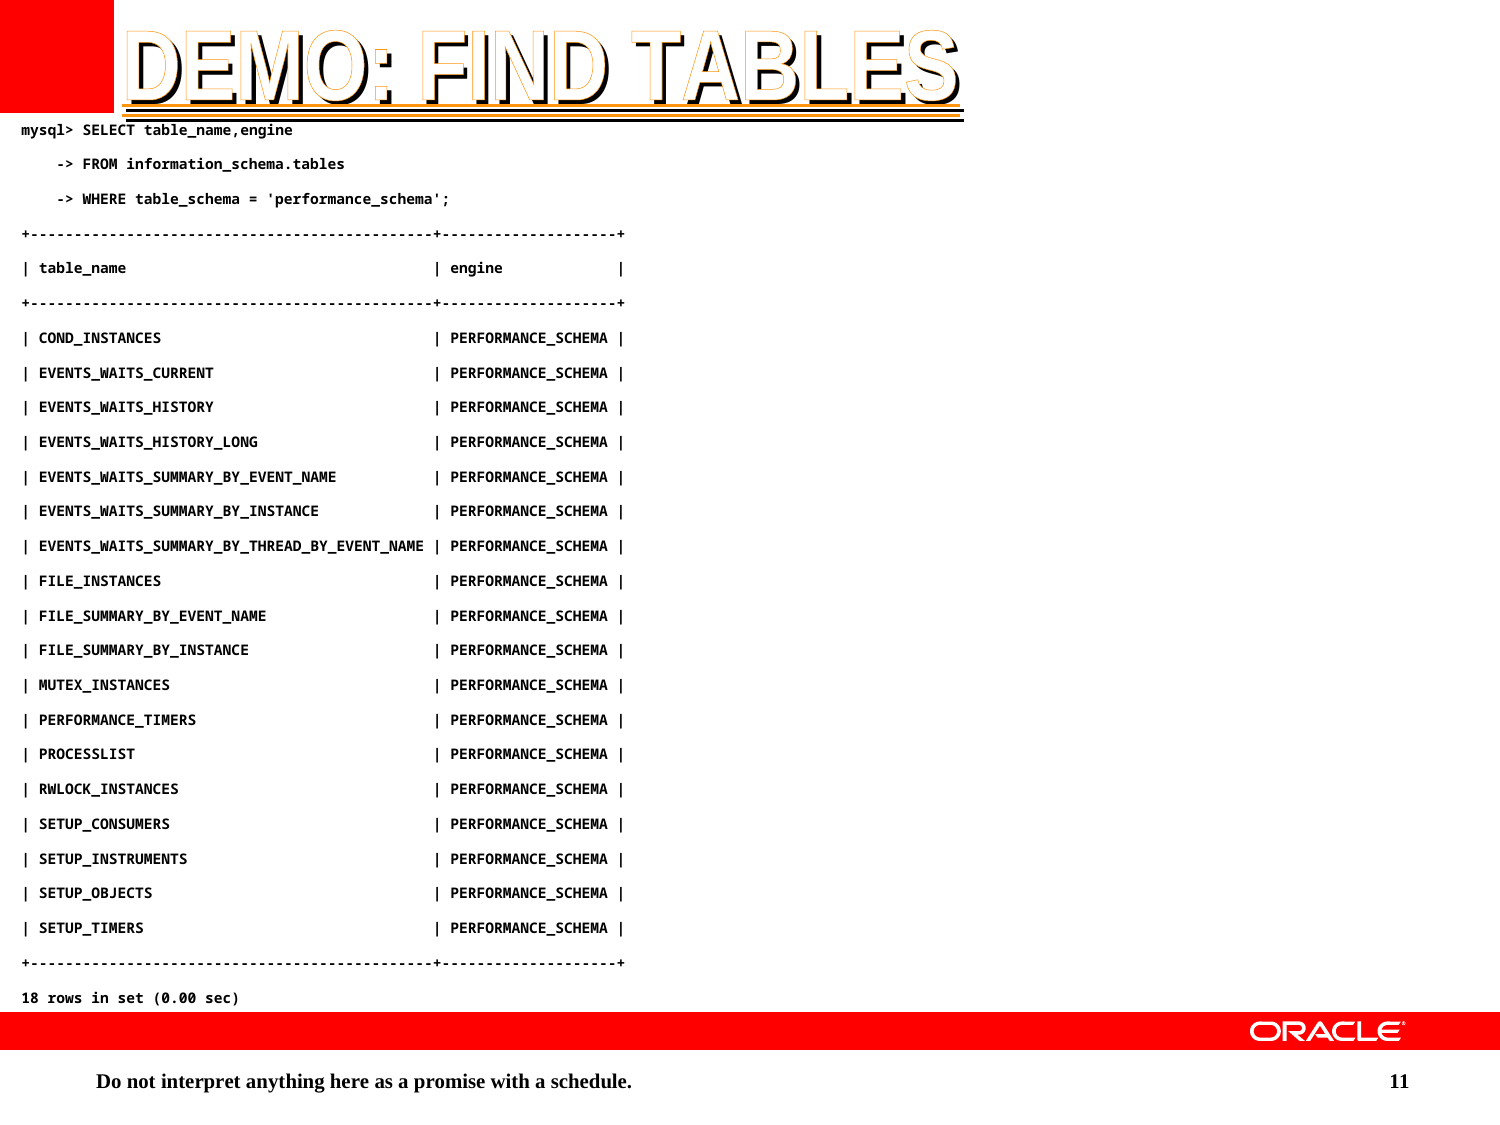

DEMO: FIND TABLES
mysql> SELECT table_name,engine
 -> FROM information_schema.tables
 -> WHERE table_schema = 'performance_schema';
+----------------------------------------------+--------------------+
| table_name | engine |
+----------------------------------------------+--------------------+
| COND_INSTANCES | PERFORMANCE_SCHEMA |
| EVENTS_WAITS_CURRENT | PERFORMANCE_SCHEMA |
| EVENTS_WAITS_HISTORY | PERFORMANCE_SCHEMA |
| EVENTS_WAITS_HISTORY_LONG | PERFORMANCE_SCHEMA |
| EVENTS_WAITS_SUMMARY_BY_EVENT_NAME | PERFORMANCE_SCHEMA |
| EVENTS_WAITS_SUMMARY_BY_INSTANCE | PERFORMANCE_SCHEMA |
| EVENTS_WAITS_SUMMARY_BY_THREAD_BY_EVENT_NAME | PERFORMANCE_SCHEMA |
| FILE_INSTANCES | PERFORMANCE_SCHEMA |
| FILE_SUMMARY_BY_EVENT_NAME | PERFORMANCE_SCHEMA |
| FILE_SUMMARY_BY_INSTANCE | PERFORMANCE_SCHEMA |
| MUTEX_INSTANCES | PERFORMANCE_SCHEMA |
| PERFORMANCE_TIMERS | PERFORMANCE_SCHEMA |
| PROCESSLIST | PERFORMANCE_SCHEMA |
| RWLOCK_INSTANCES | PERFORMANCE_SCHEMA |
| SETUP_CONSUMERS | PERFORMANCE_SCHEMA |
| SETUP_INSTRUMENTS | PERFORMANCE_SCHEMA |
| SETUP_OBJECTS | PERFORMANCE_SCHEMA |
| SETUP_TIMERS | PERFORMANCE_SCHEMA |
+----------------------------------------------+--------------------+
18 rows in set (0.00 sec)